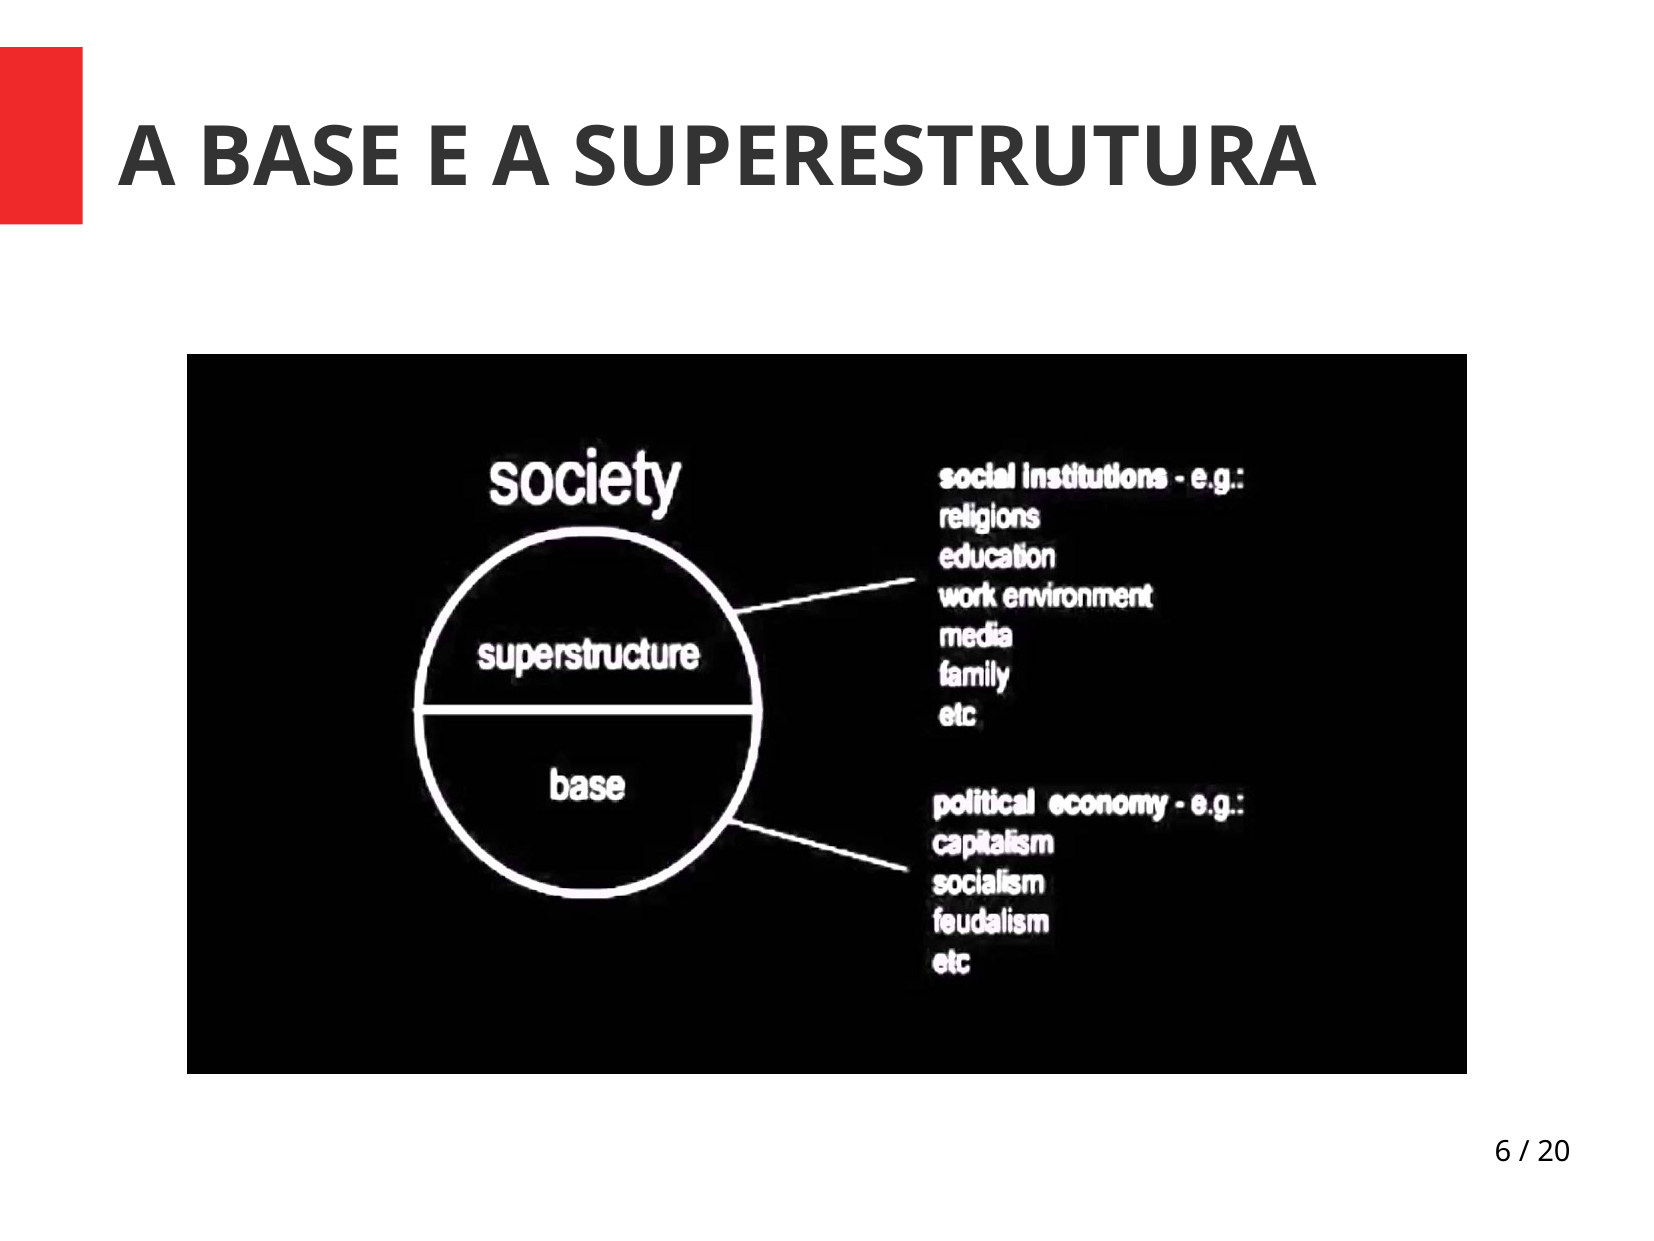

# A BASE E A SUPERESTRUTURA
6